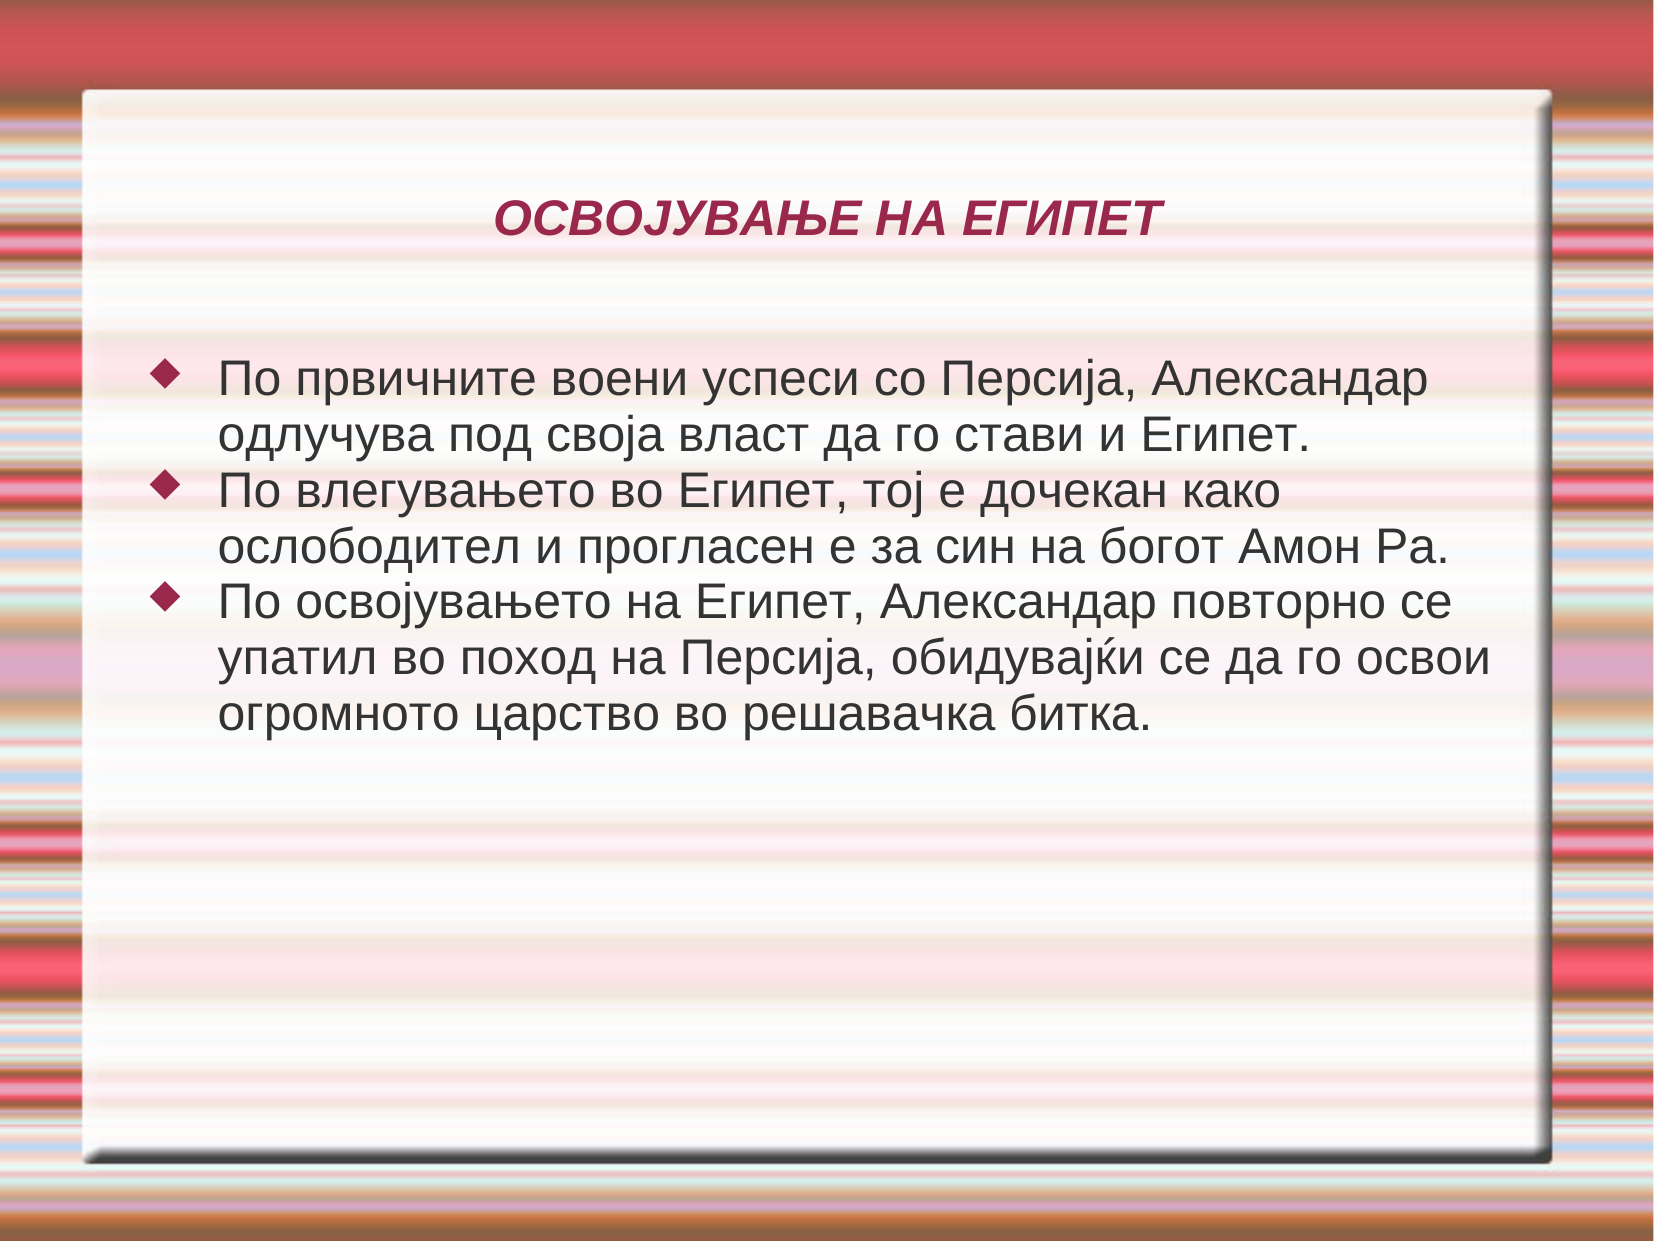

# ОСВОЈУВАЊЕ НА ЕГИПЕТ
По првичните воени успеси со Персија, Александар одлучува под своја власт да го стави и Египет.
По влегувањето во Египет, тој е дочекан како ослободител и прогласен е за син на богот Амон Ра.
По освојувањето на Египет, Александар повторно се упатил во поход на Персија, обидувајќи се да го освои огромното царство во решавачка битка.